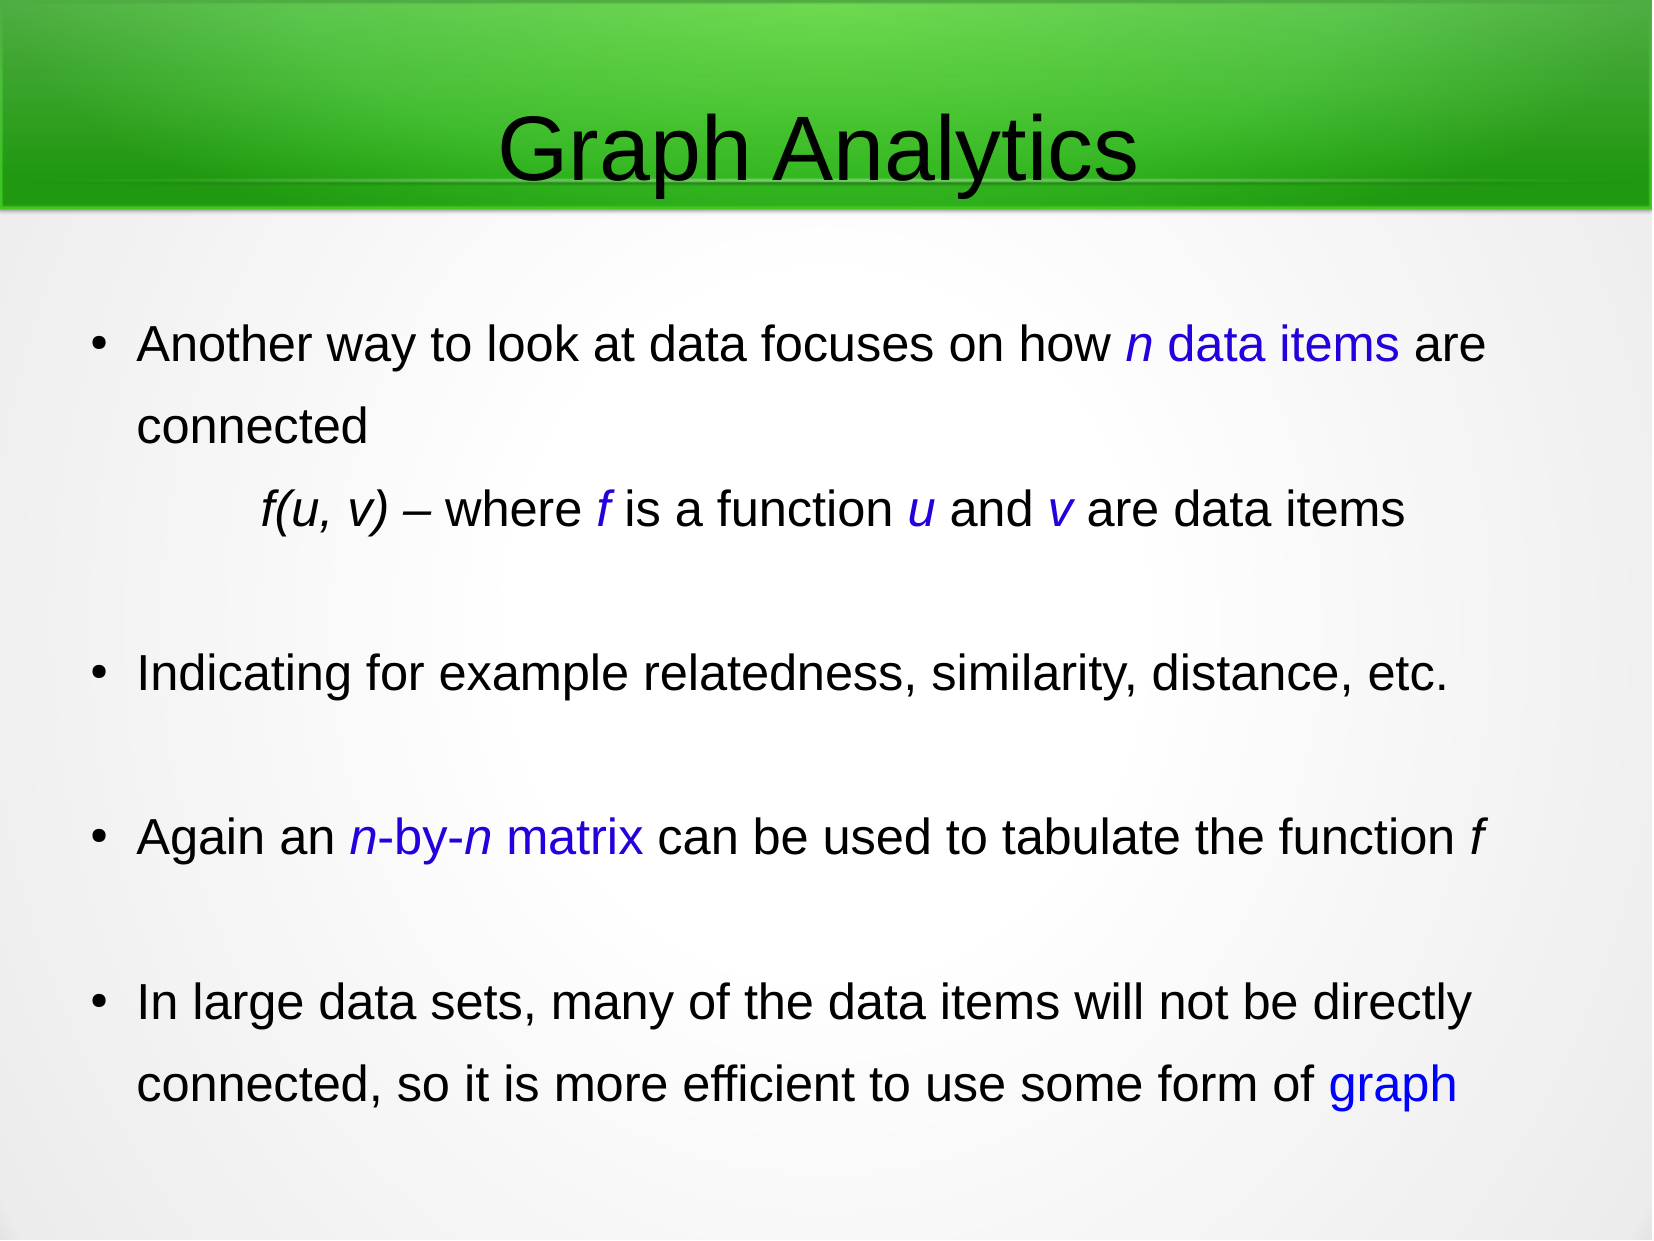

# Graph Analytics
Another way to look at data focuses on how n data items are
connected
f(u, v) – where f is a function u and v are data items
Indicating for example relatedness, similarity, distance, etc.
Again an n-by-n matrix can be used to tabulate the function f
In large data sets, many of the data items will not be directly
connected, so it is more efficient to use some form of graph